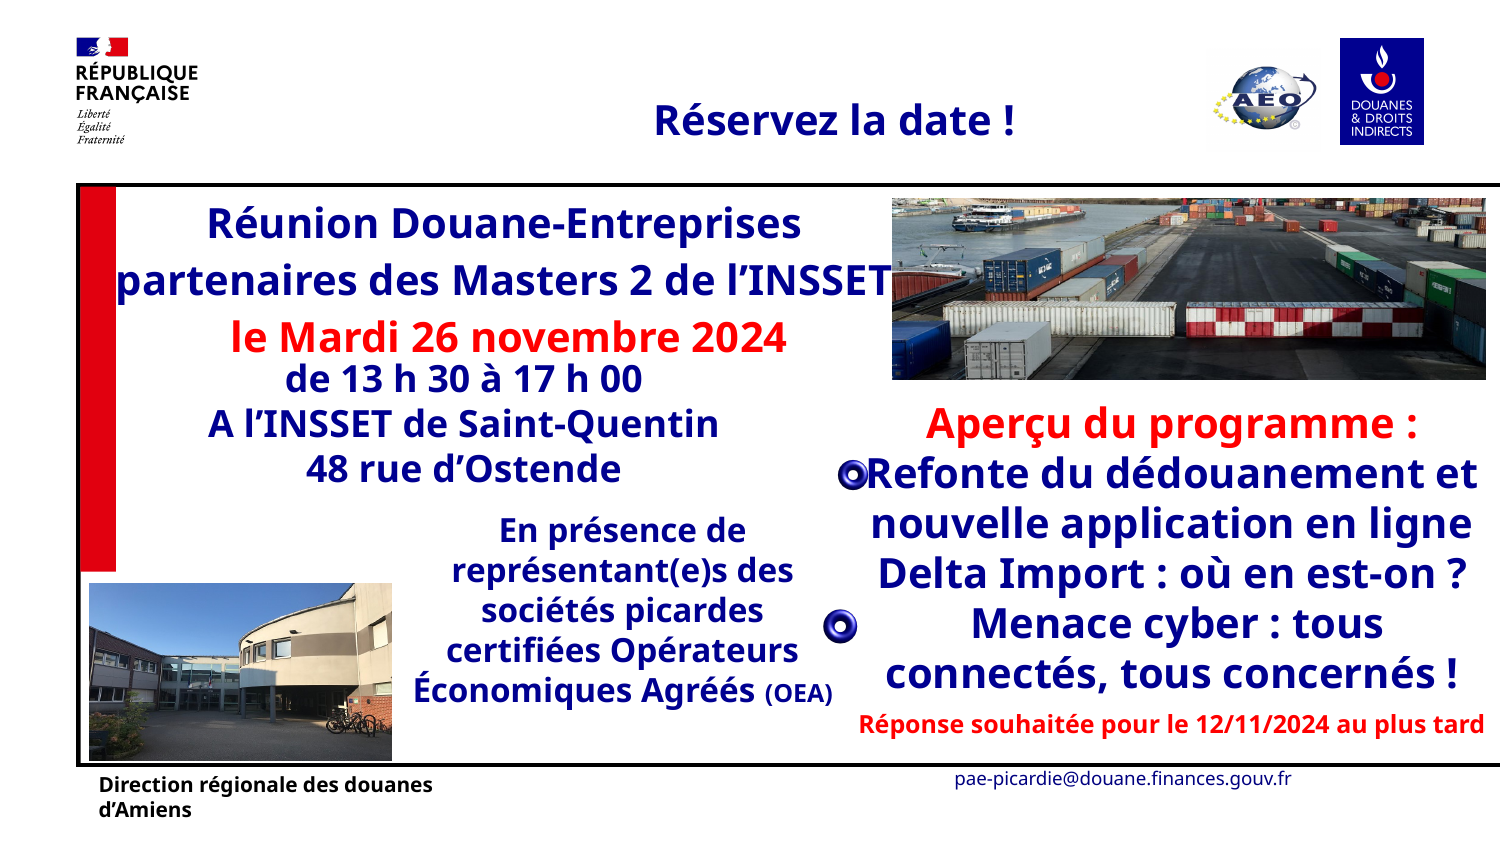

Réservez la date !
Réunion Douane-Entreprises
partenaires des Masters 2 de l’INSSET
 le Mardi 26 novembre 2024
# Aperçu du programme :
Refonte du dédouanement et nouvelle application en ligne Delta Import : où en est-on ?
 Menace cyber : tous connectés, tous concernés !
Réponse souhaitée pour le 12/11/2024 au plus tard
de 13 h 30 à 17 h 00
A l’INSSET de Saint-Quentin
48 rue d’Ostende
En présence de représentant(e)s des sociétés picardes certifiées Opérateurs Économiques Agréés (OEA)
pae-picardie@douane.finances.gouv.fr
Direction régionale des douanes d’Amiens